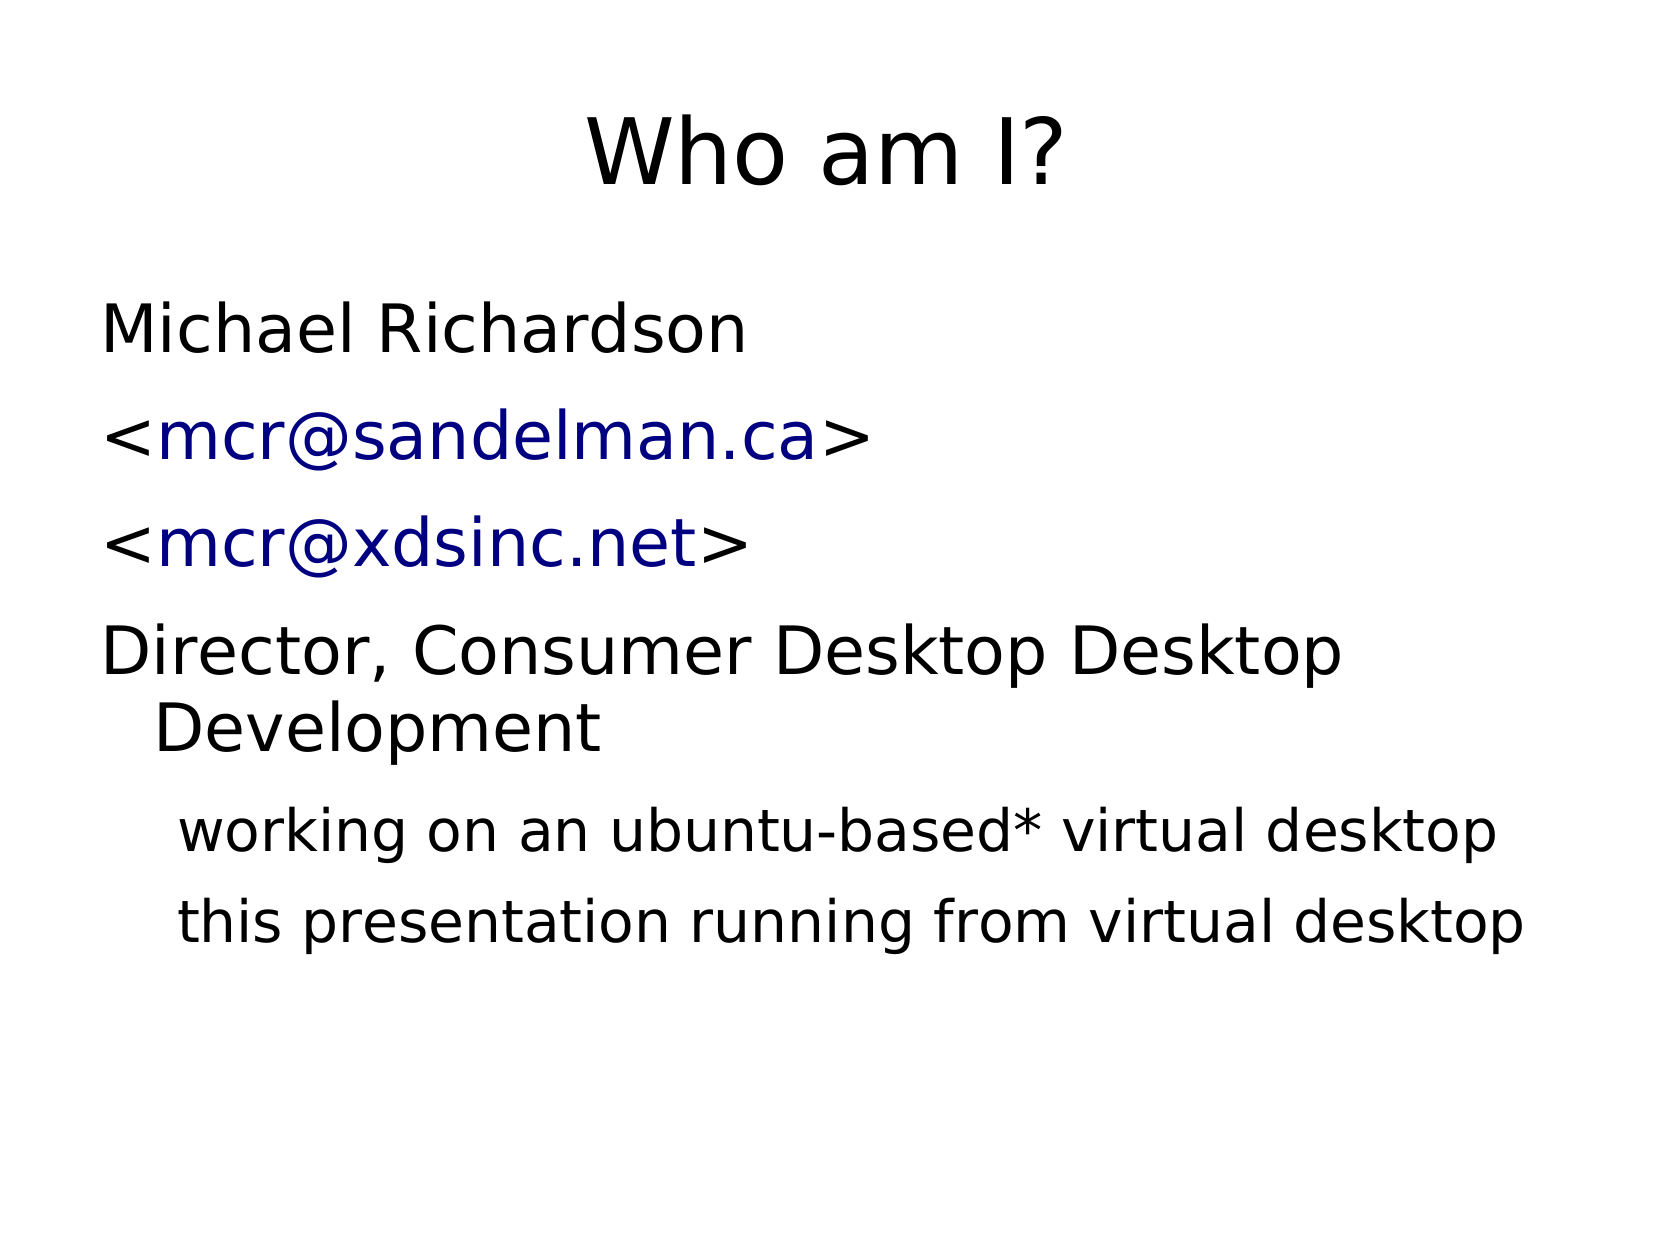

# Who am I?
Michael Richardson
<mcr@sandelman.ca>
<mcr@xdsinc.net>
Director, Consumer Desktop Desktop Development
working on an ubuntu-based* virtual desktop
this presentation running from virtual desktop